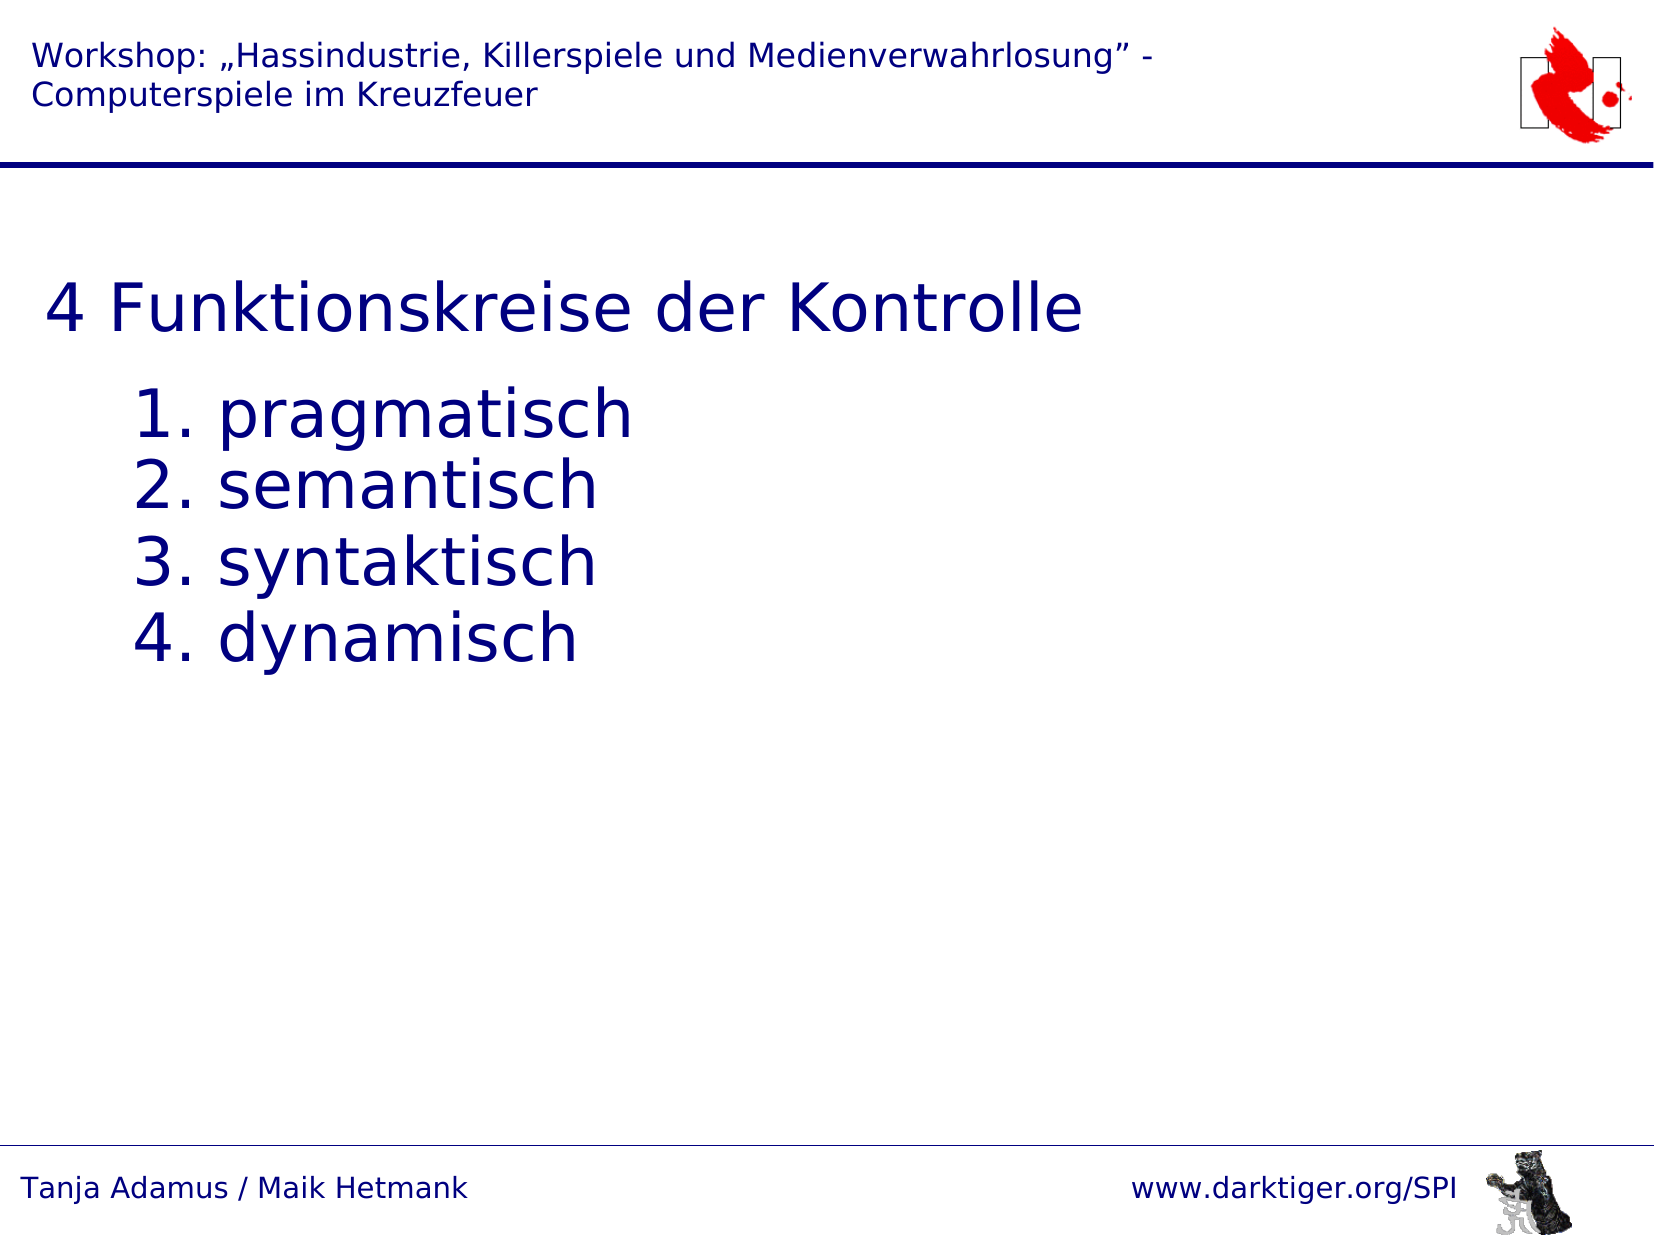

Workshop: „Hassindustrie, Killerspiele und Medienverwahrlosung” - Computerspiele im Kreuzfeuer
4 Funktionskreise der Kontrolle
1. pragmatisch
2. semantisch
3. syntaktisch
4. dynamisch